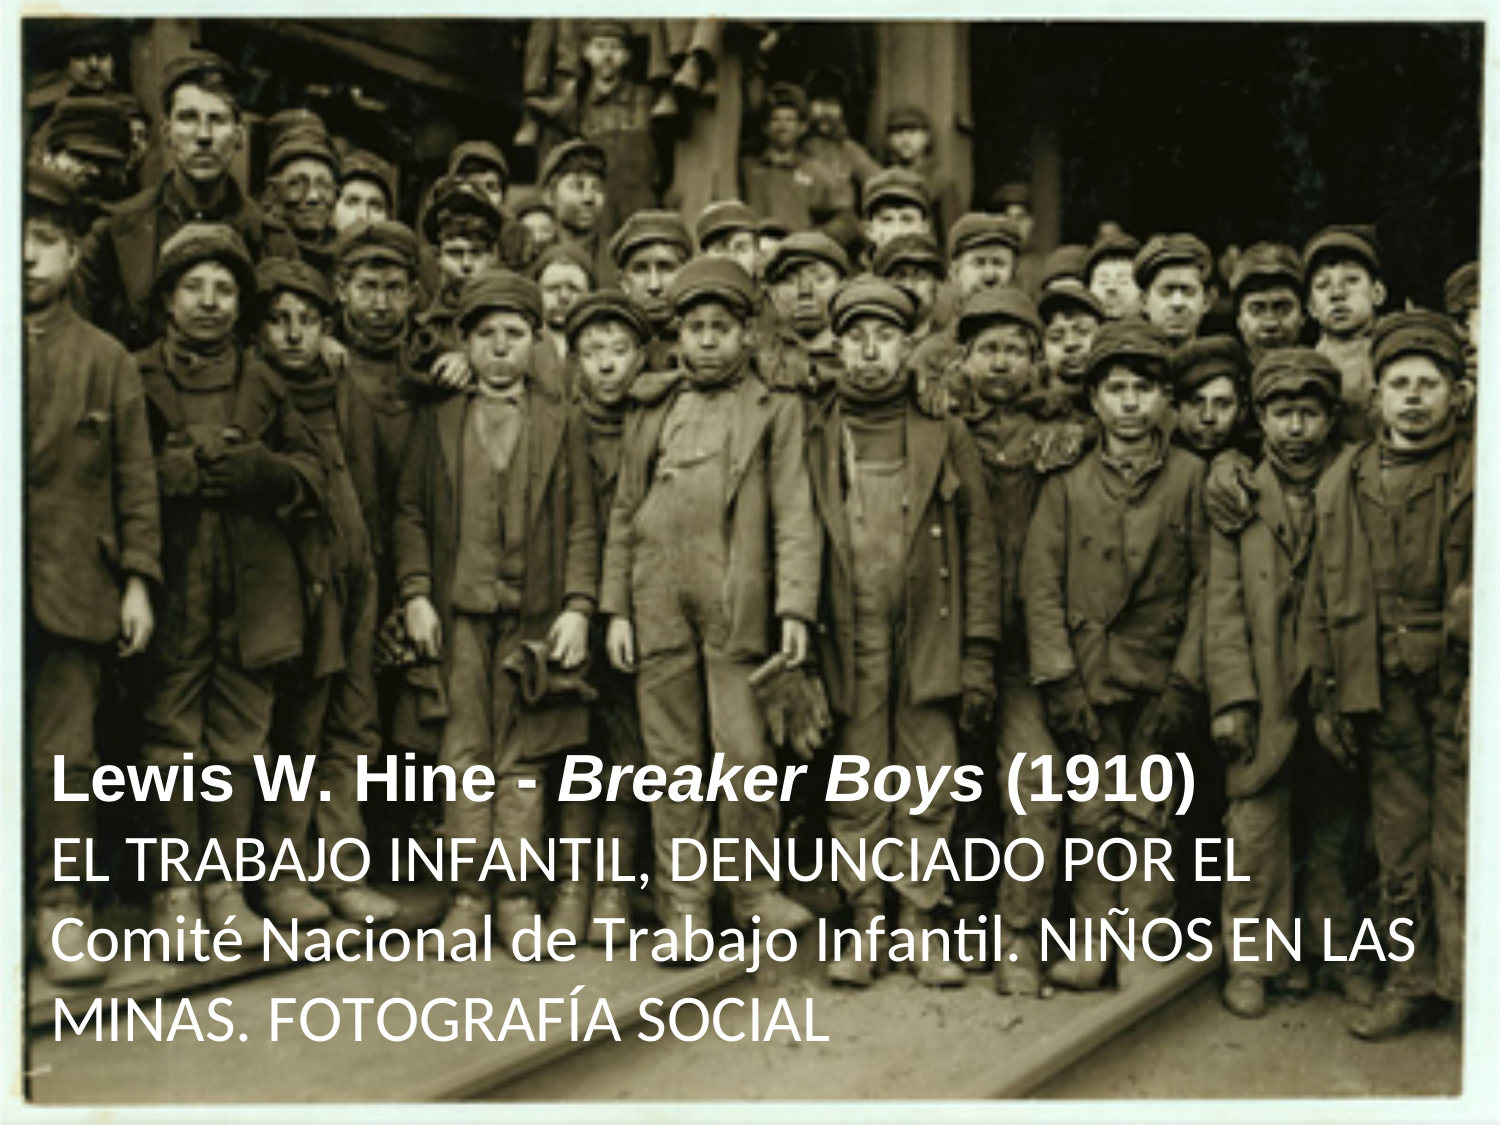

Lewis W. Hine - Breaker Boys (1910)
EL TRABAJO INFANTIL, DENUNCIADO POR EL Comité Nacional de Trabajo Infantil. NIÑOS EN LAS MINAS. FOTOGRAFÍA SOCIAL